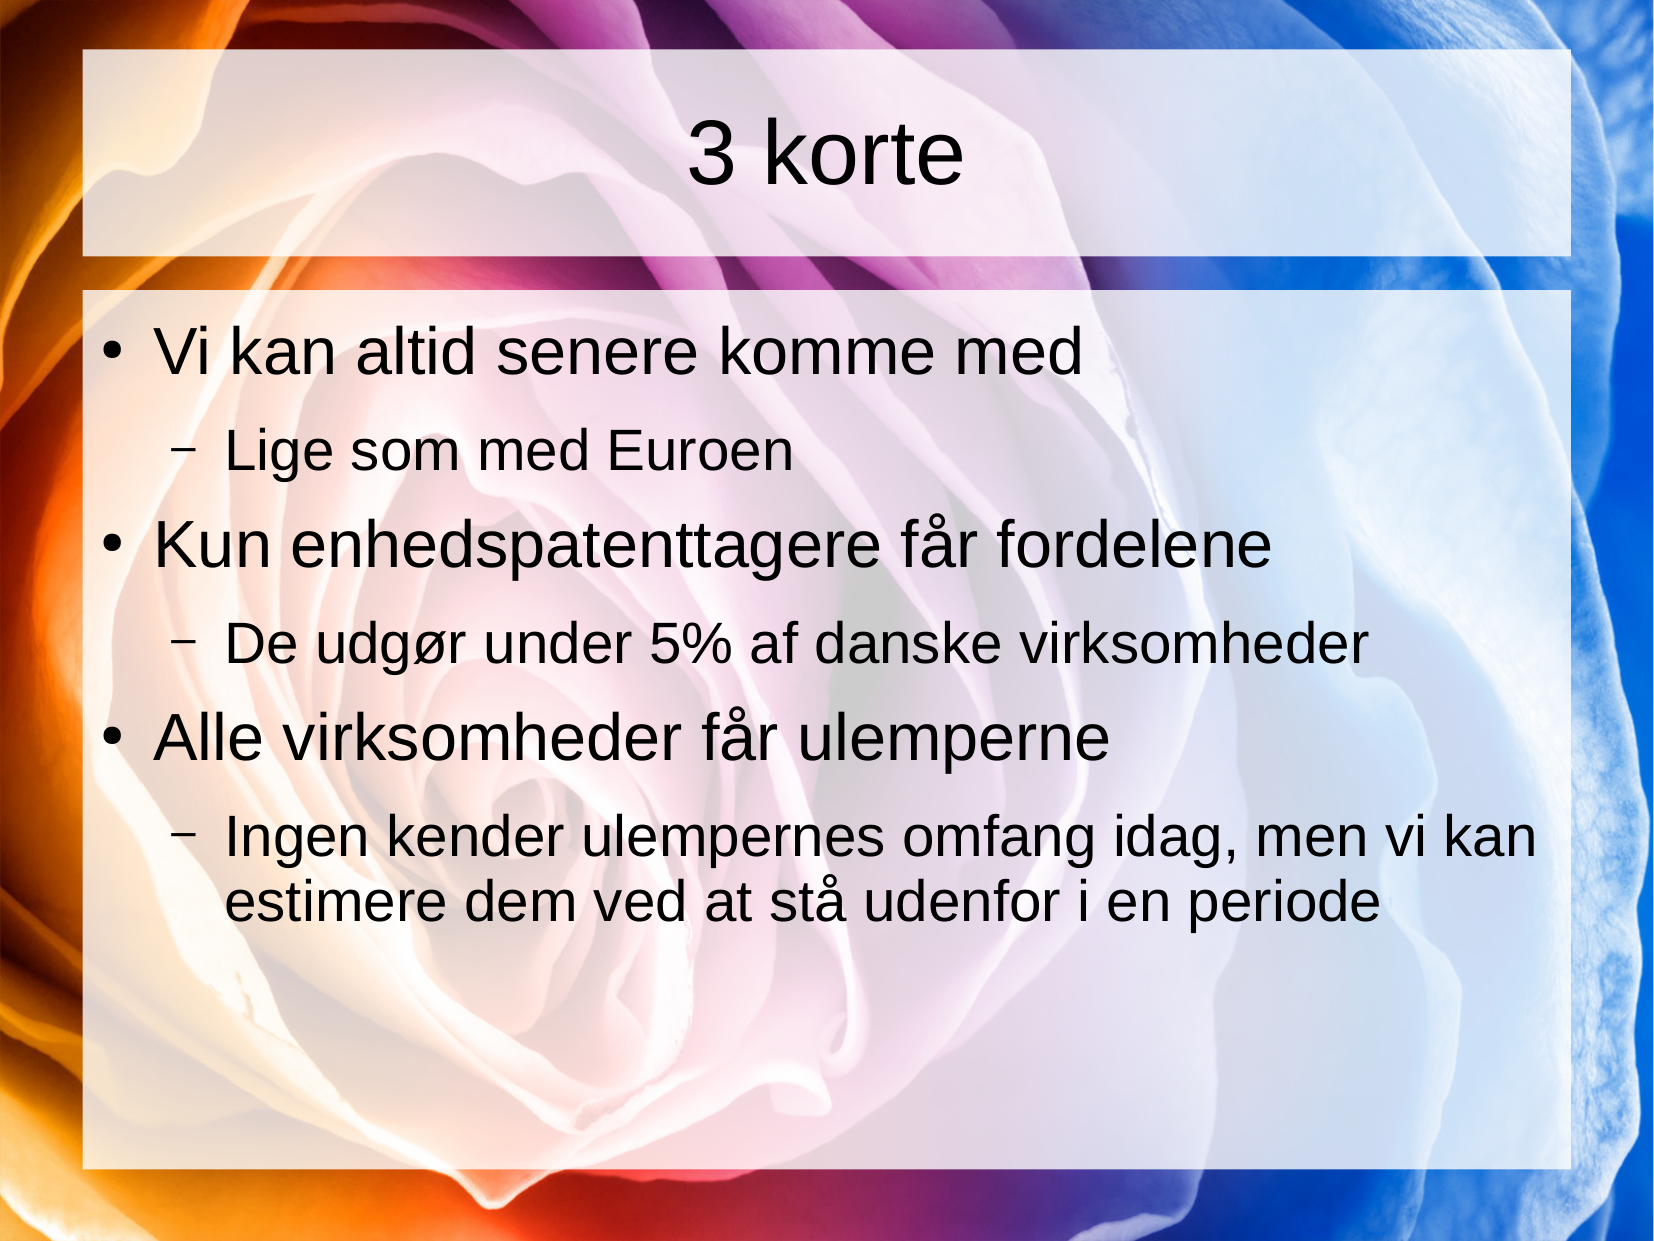

# 3 korte
Vi kan altid senere komme med
Lige som med Euroen
Kun enhedspatenttagere får fordelene
De udgør under 5% af danske virksomheder
Alle virksomheder får ulemperne
Ingen kender ulempernes omfang idag, men vi kan estimere dem ved at stå udenfor i en periode